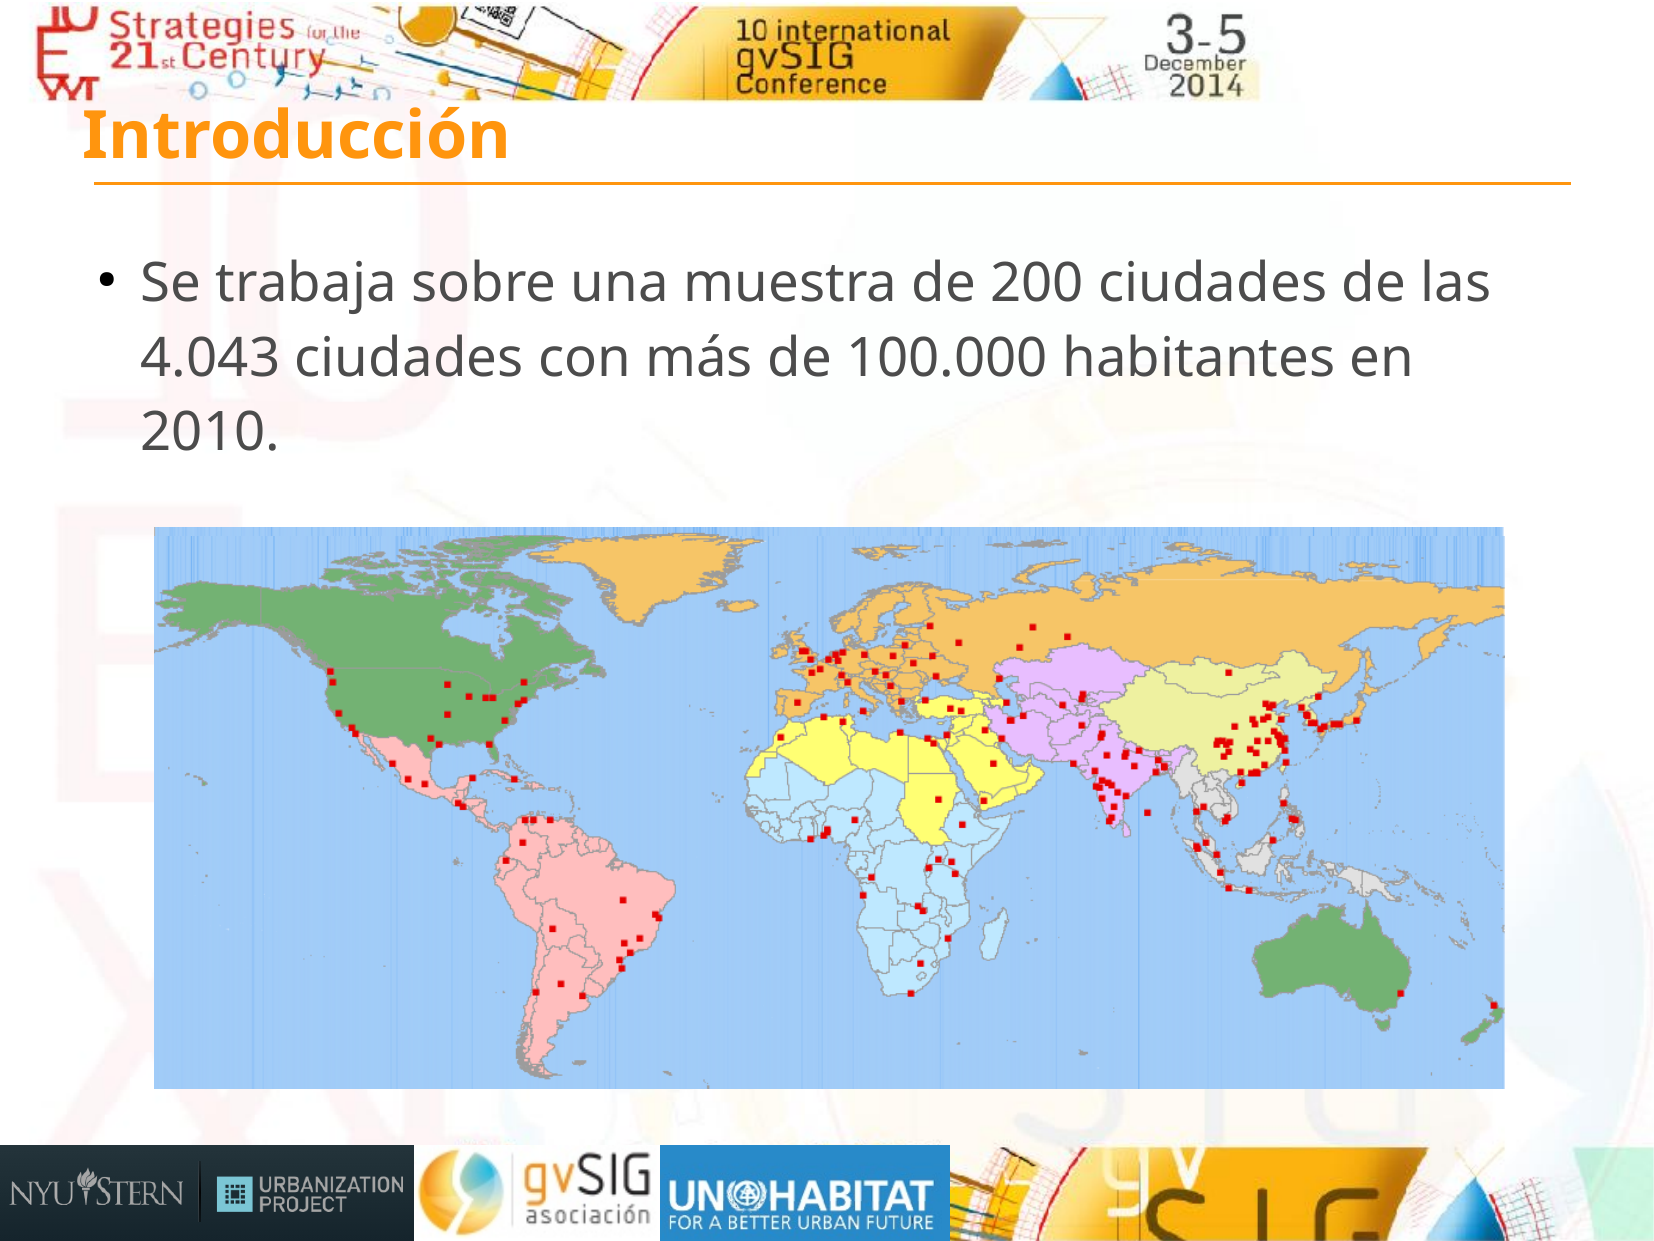

Introducción
# Se trabaja sobre una muestra de 200 ciudades de las 4.043 ciudades con más de 100.000 habitantes en 2010.